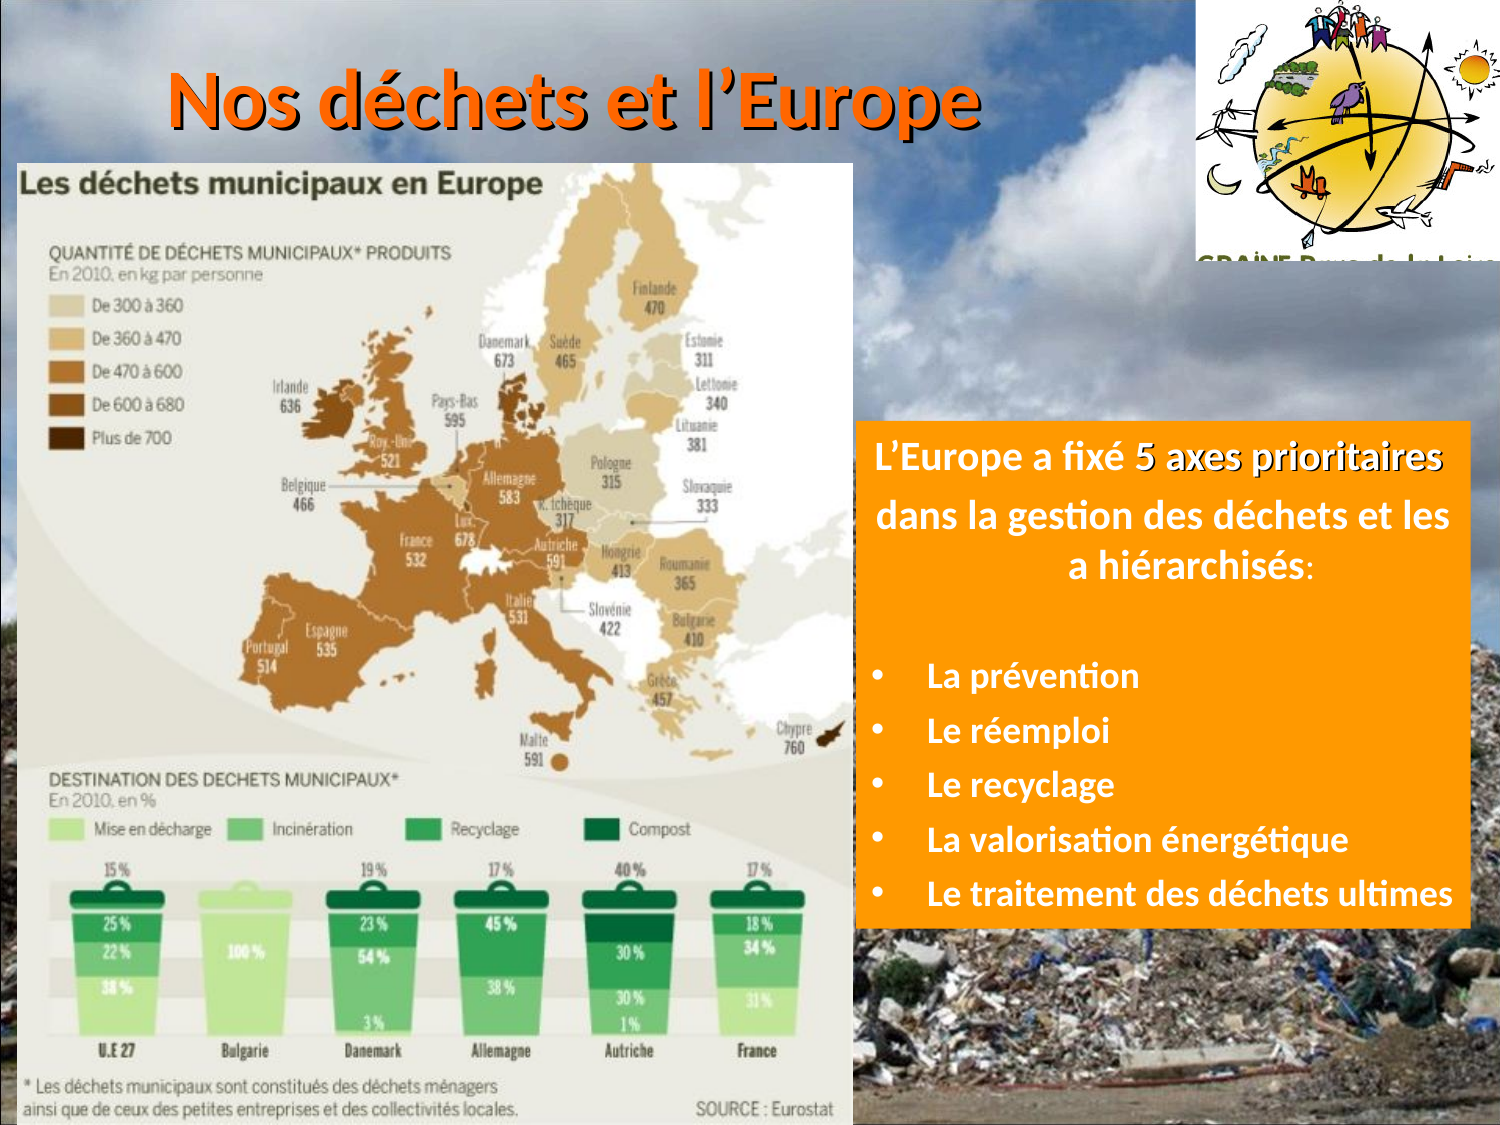

# Nos déchets et l’Europe
L’Europe a fixé 5 axes prioritaires
dans la gestion des déchets et les a hiérarchisés:
La prévention
Le réemploi
Le recyclage
La valorisation énergétique
Le traitement des déchets ultimes